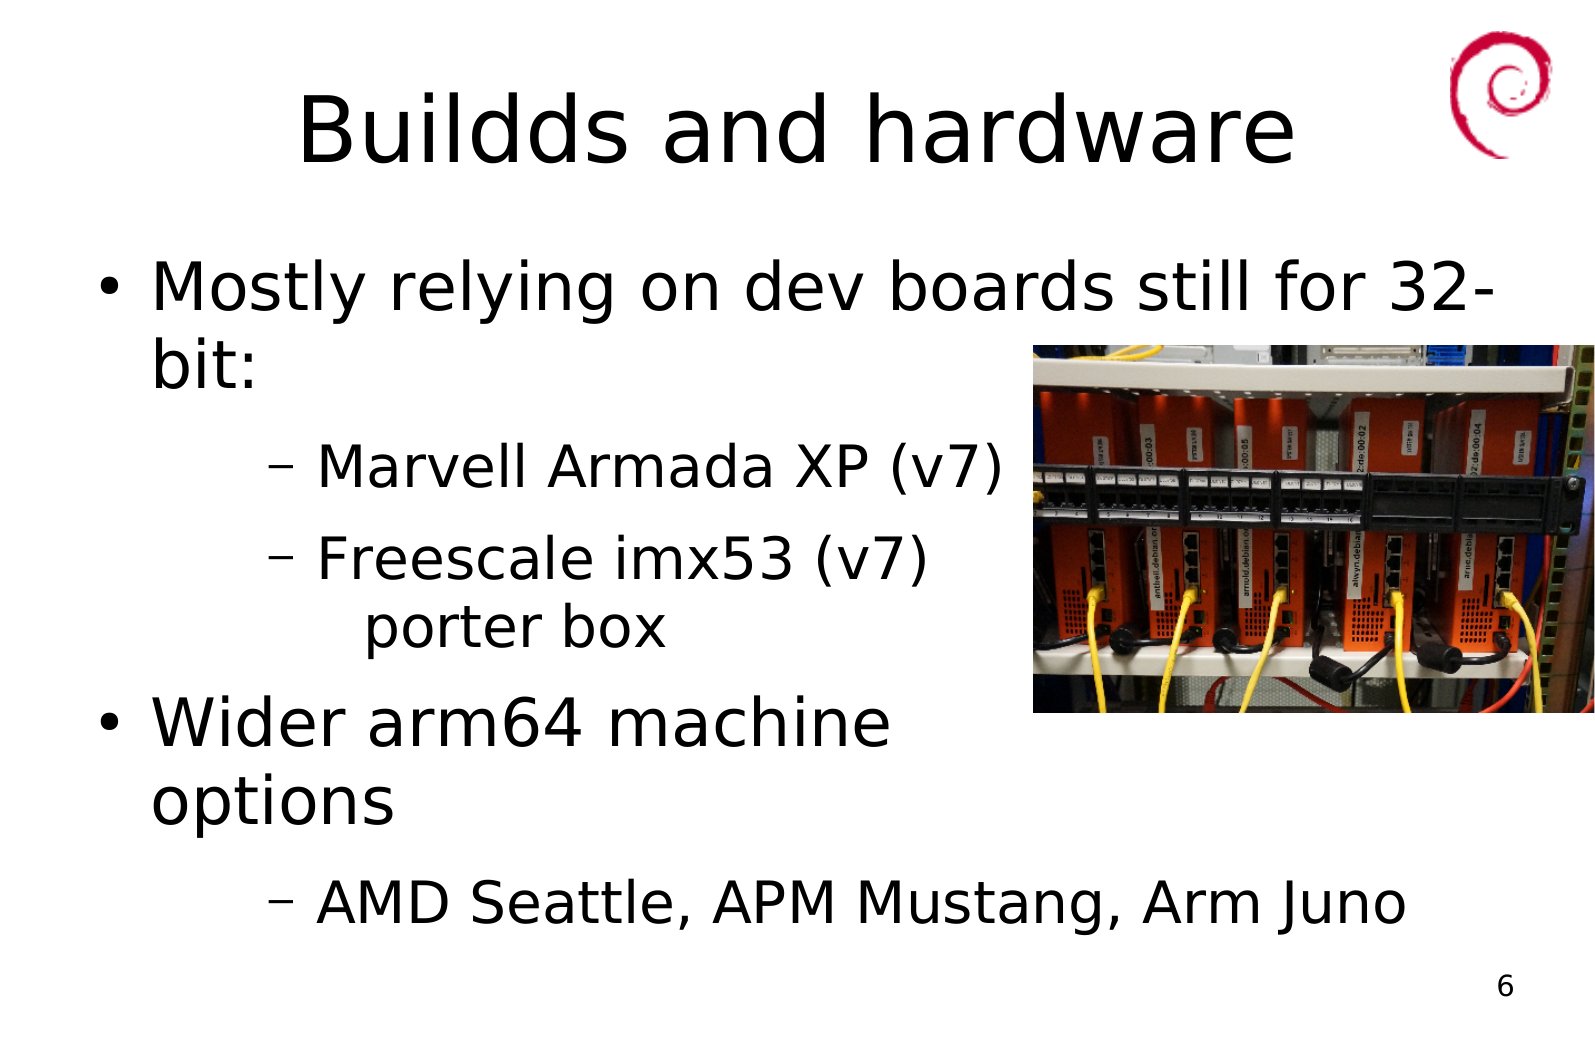

# Buildds and hardware
Mostly relying on dev boards still for 32-bit:
Marvell Armada XP (v7)
Freescale imx53 (v7)
porter box
Wider arm64 machine
options
AMD Seattle, APM Mustang, Arm Juno
6